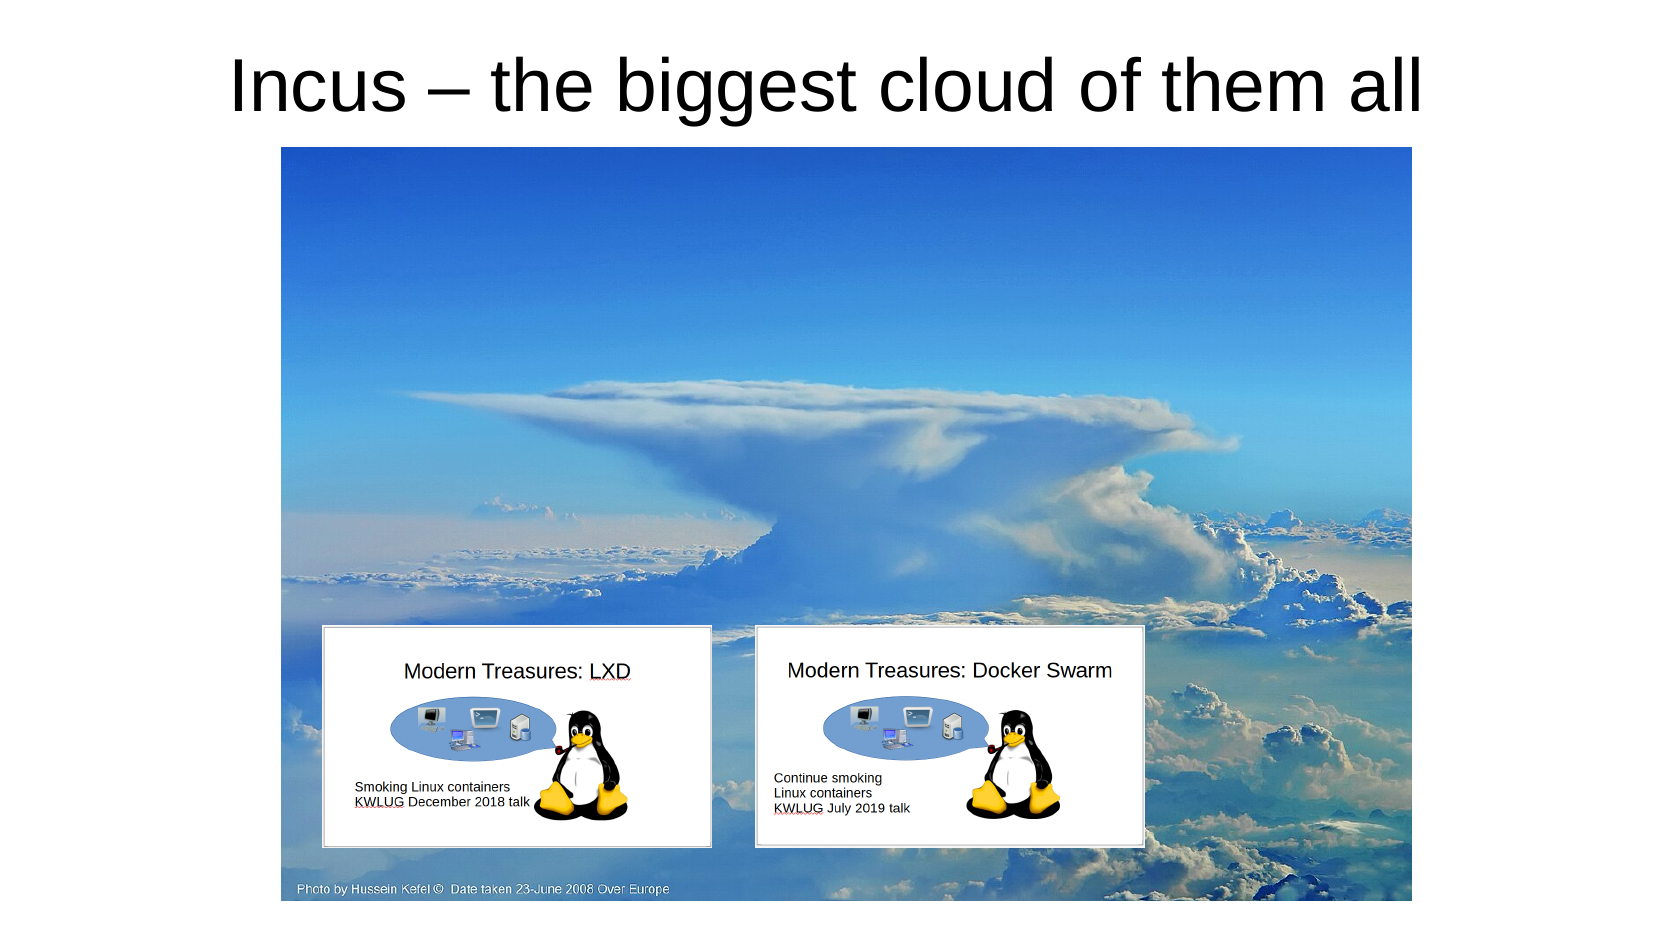

# Incus – the biggest cloud of them all